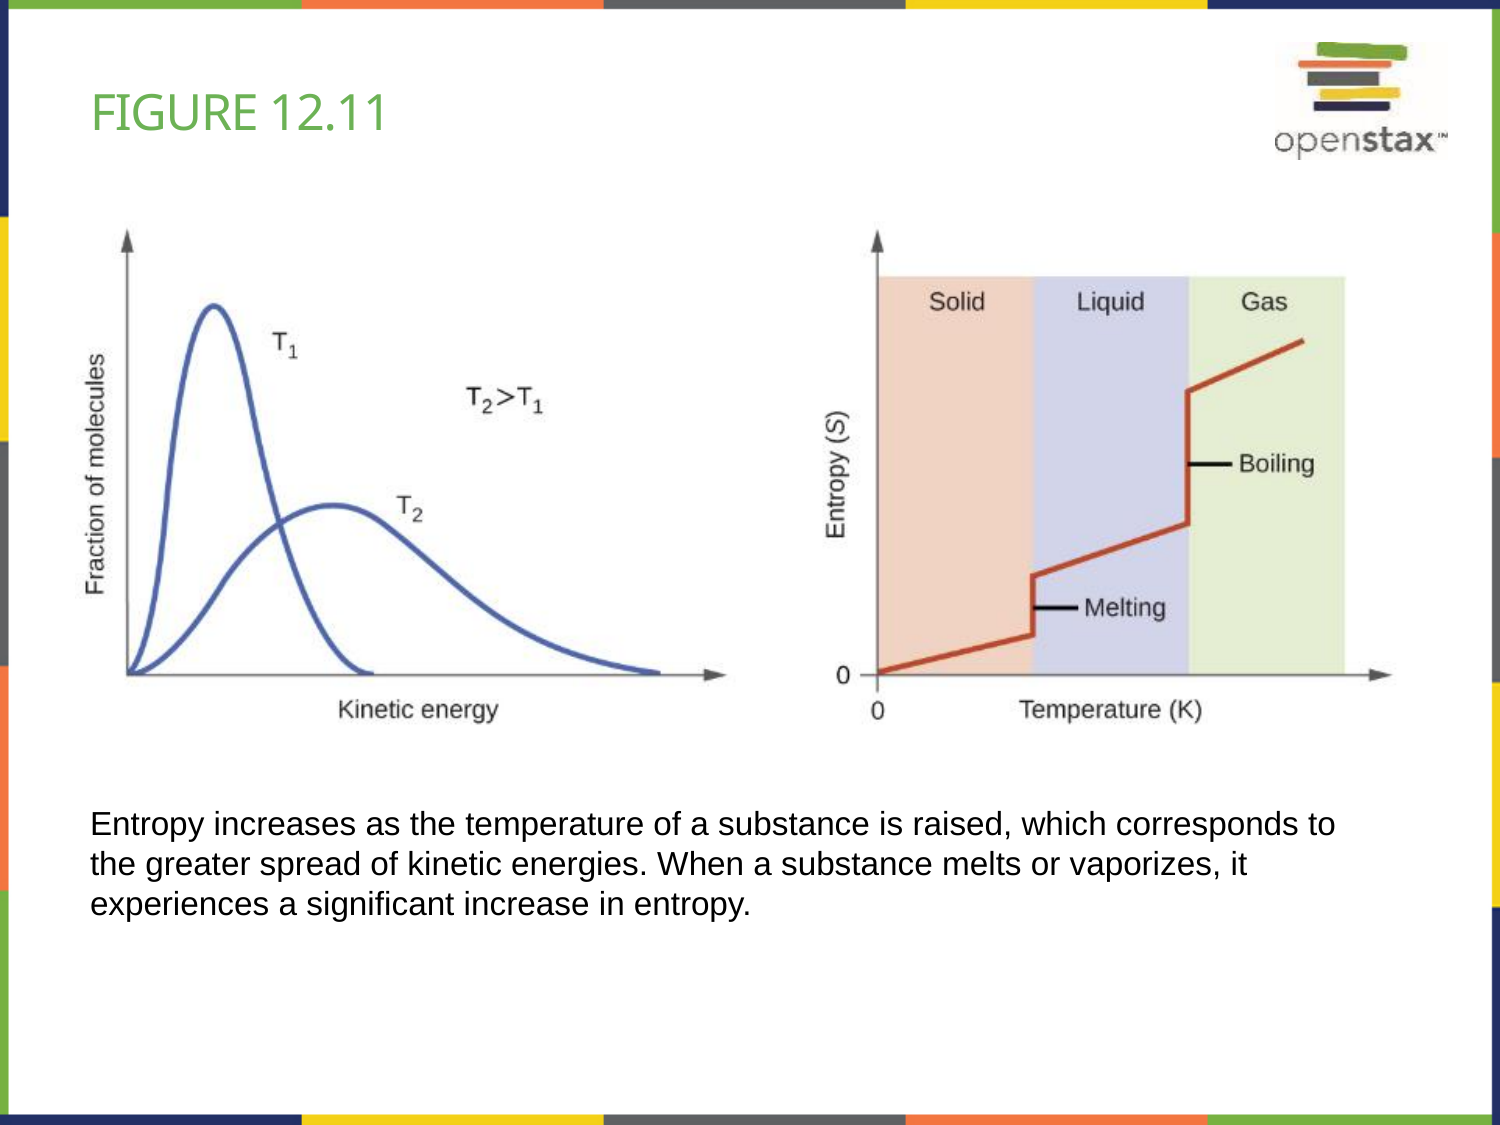

# Figure 12.11
Entropy increases as the temperature of a substance is raised, which corresponds to the greater spread of kinetic energies. When a substance melts or vaporizes, it experiences a significant increase in entropy.